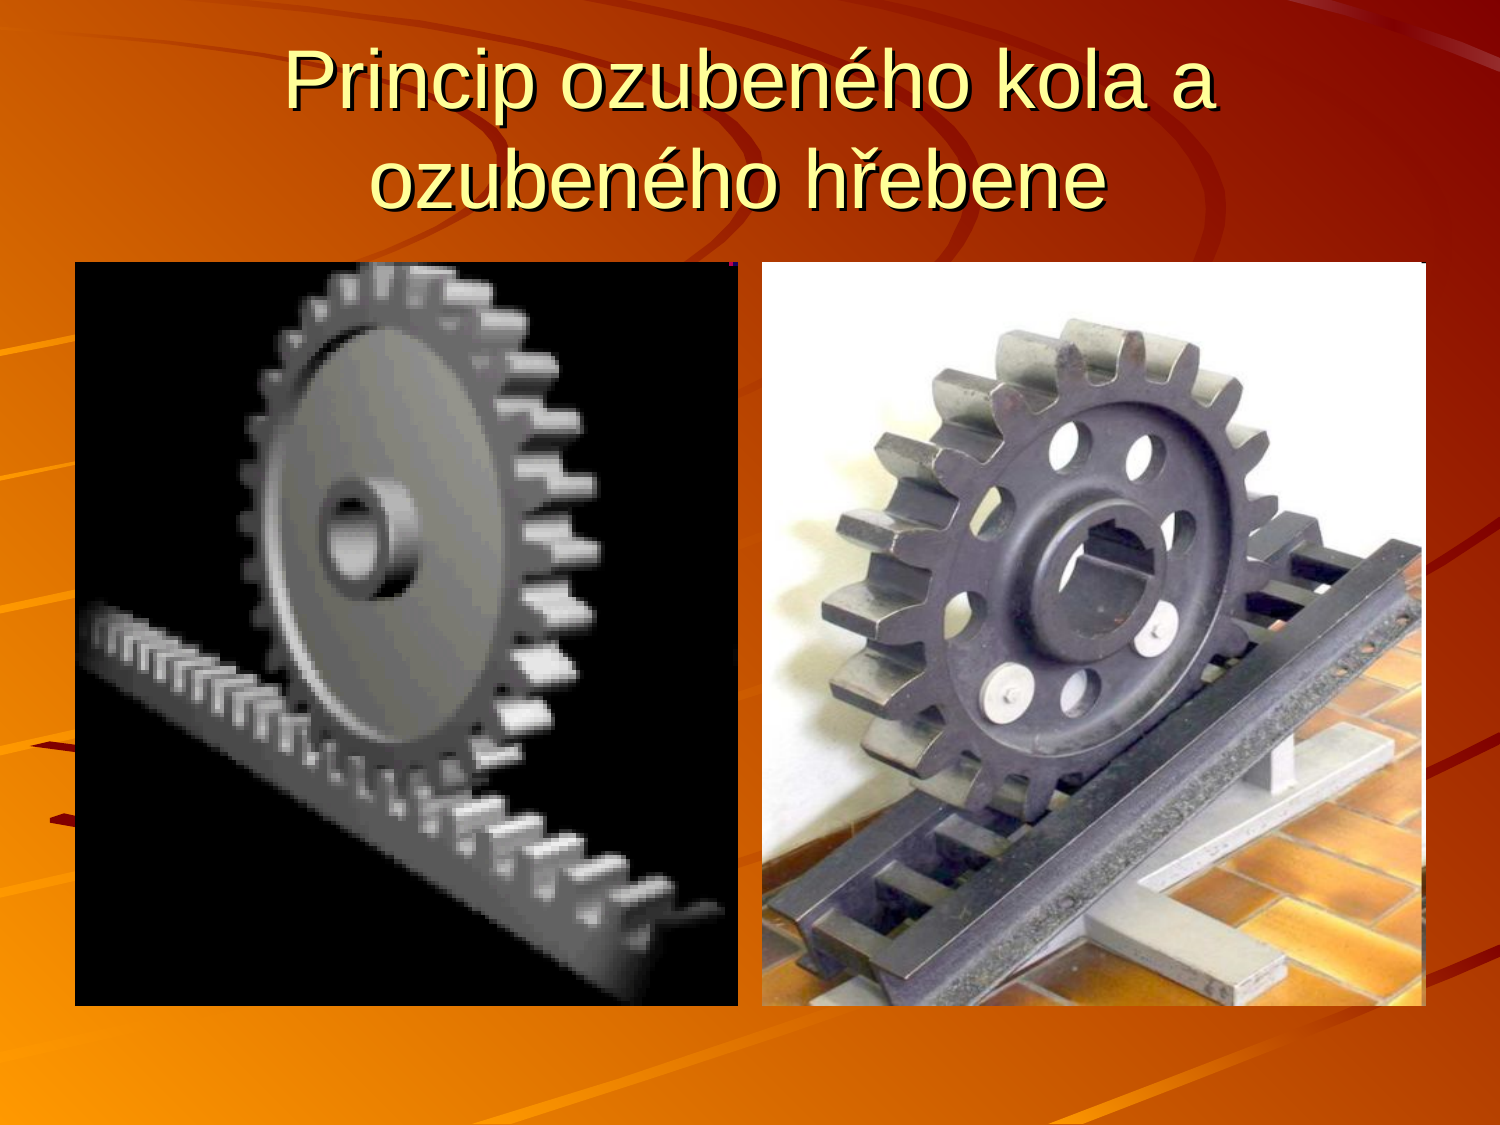

# Princip ozubeného kola a ozubeného hřebene